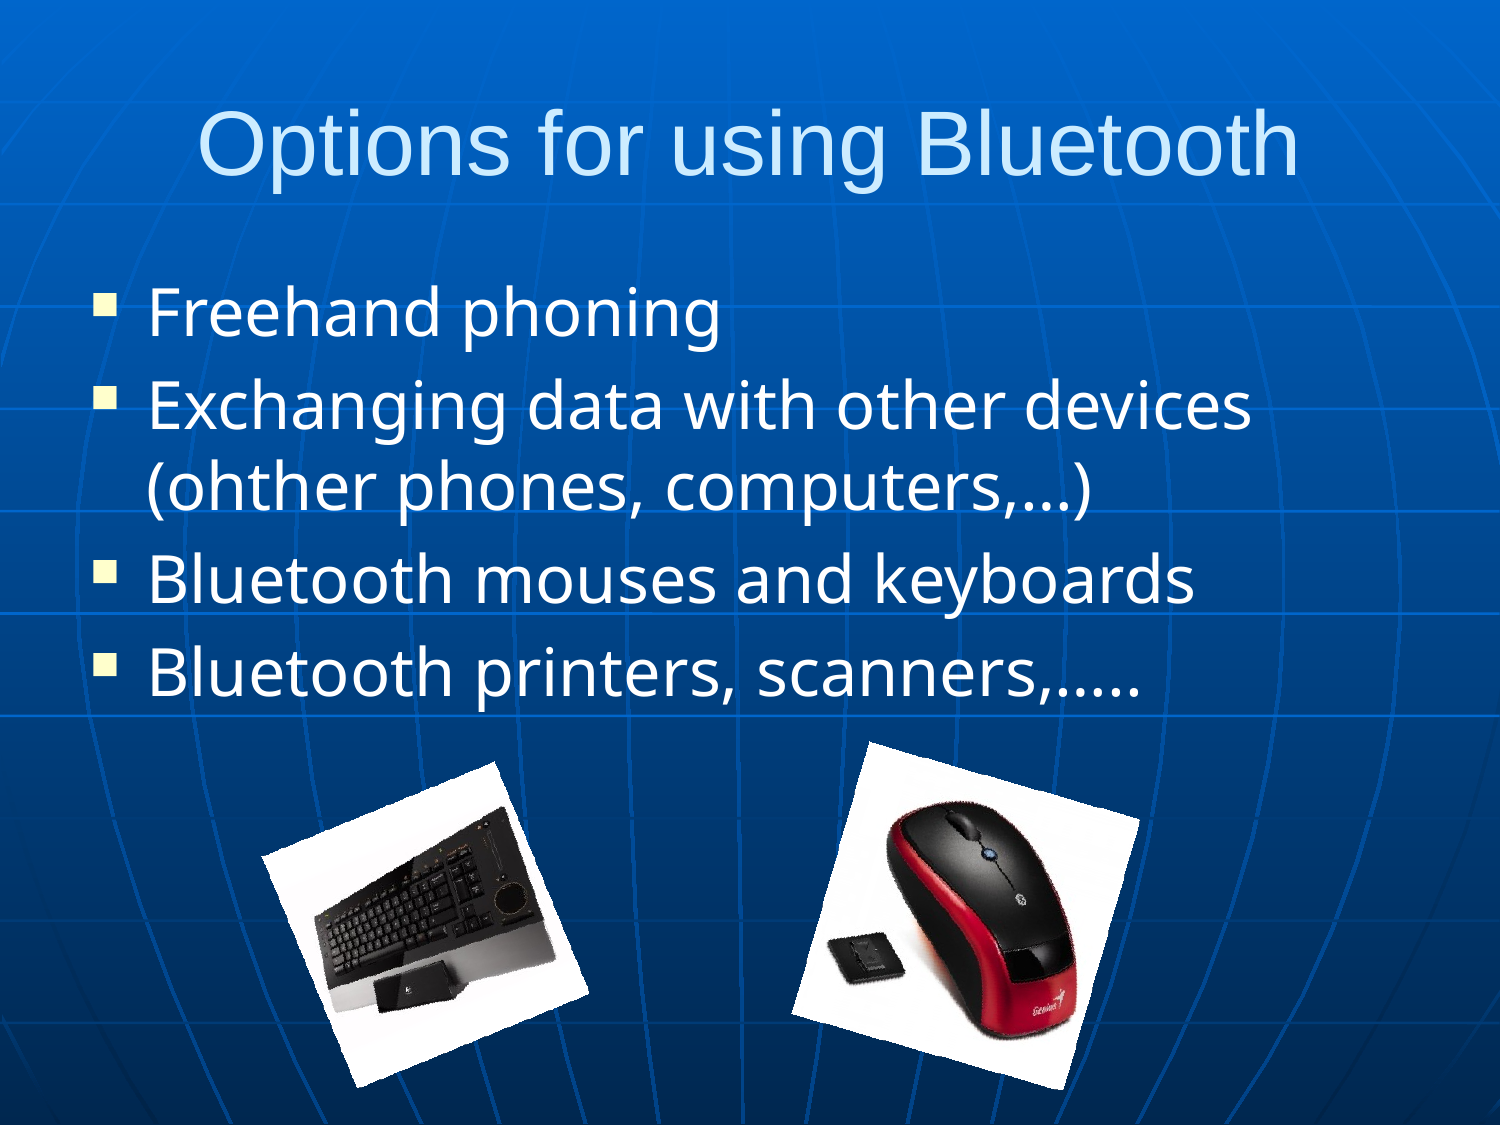

# Options for using Bluetooth
Freehand phoning
Exchanging data with other devices (ohther phones, computers,…)
Bluetooth mouses and keyboards
Bluetooth printers, scanners,…..